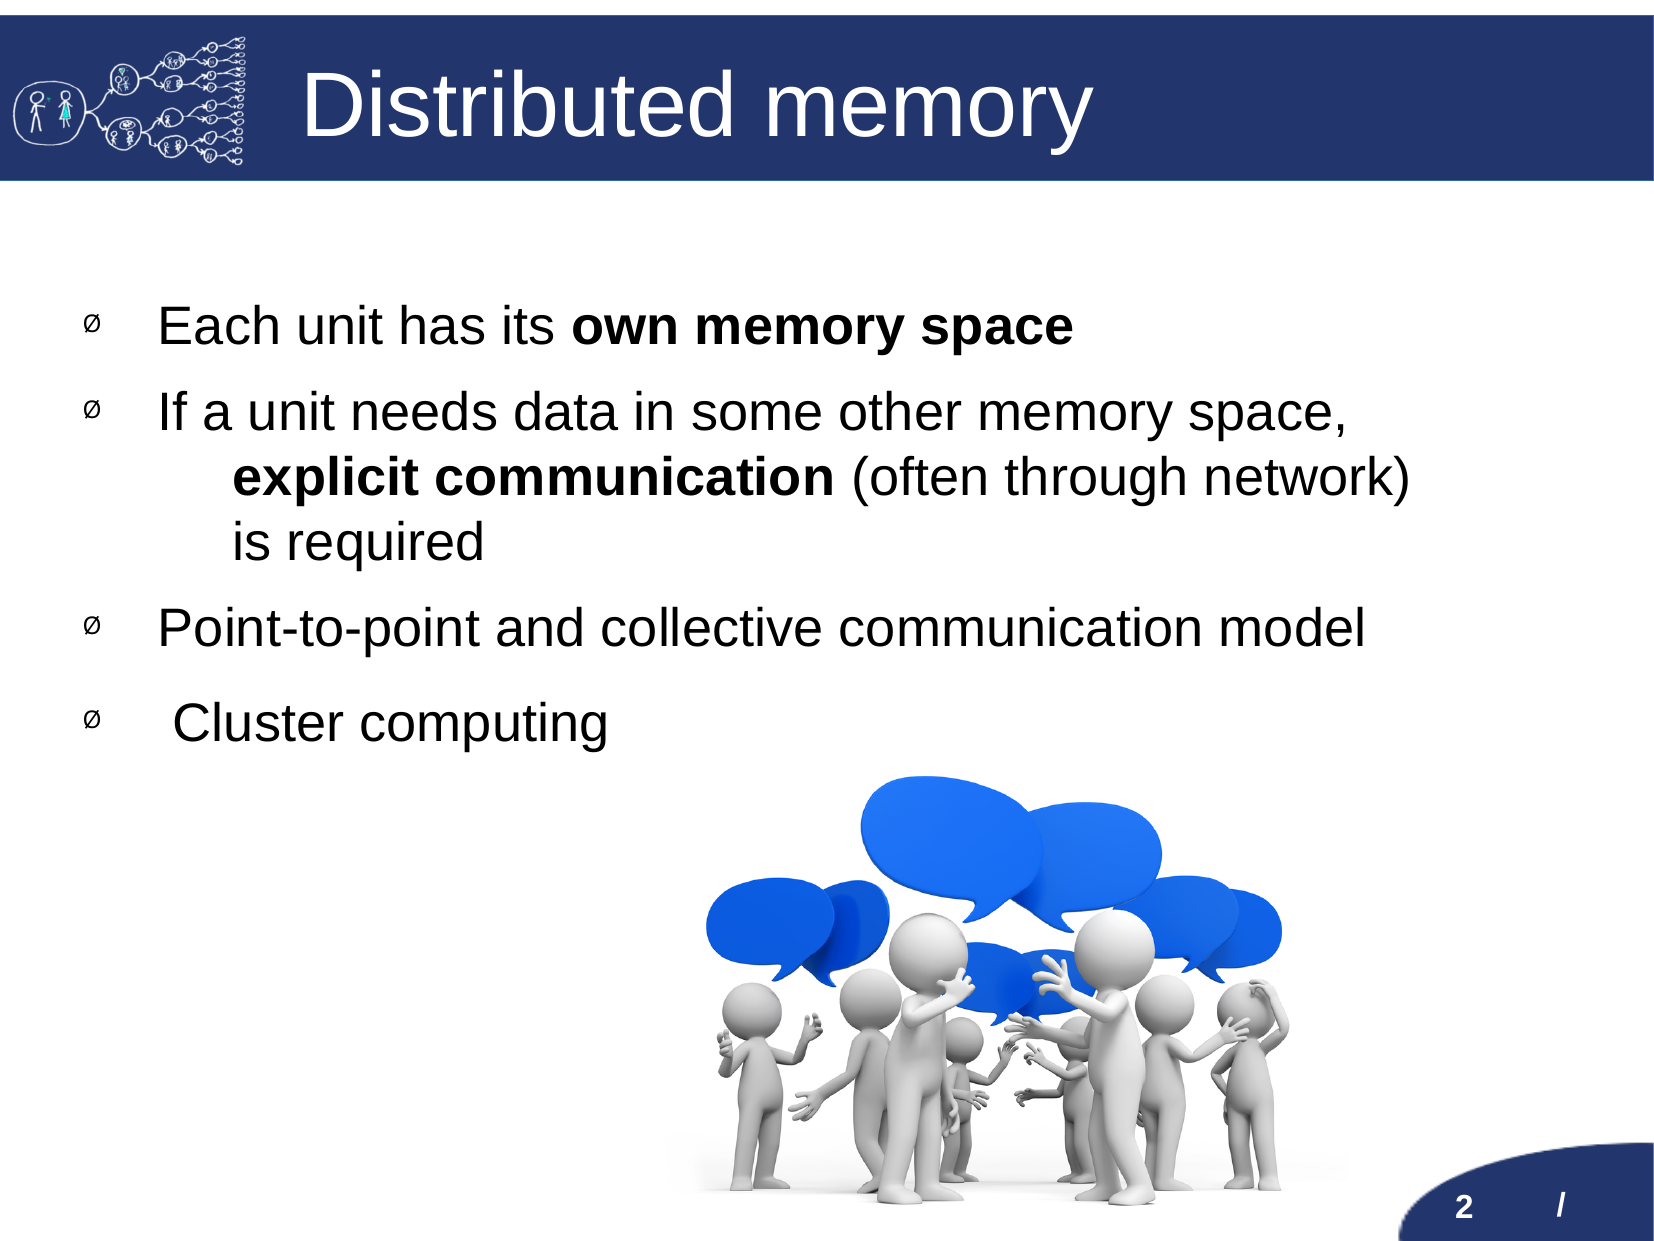

# Distributed memory
Each unit has its own memory space
If a unit needs data in some other memory space,
explicit communication (often through network)
is required
Point-to-point and collective communication model
 Cluster computing